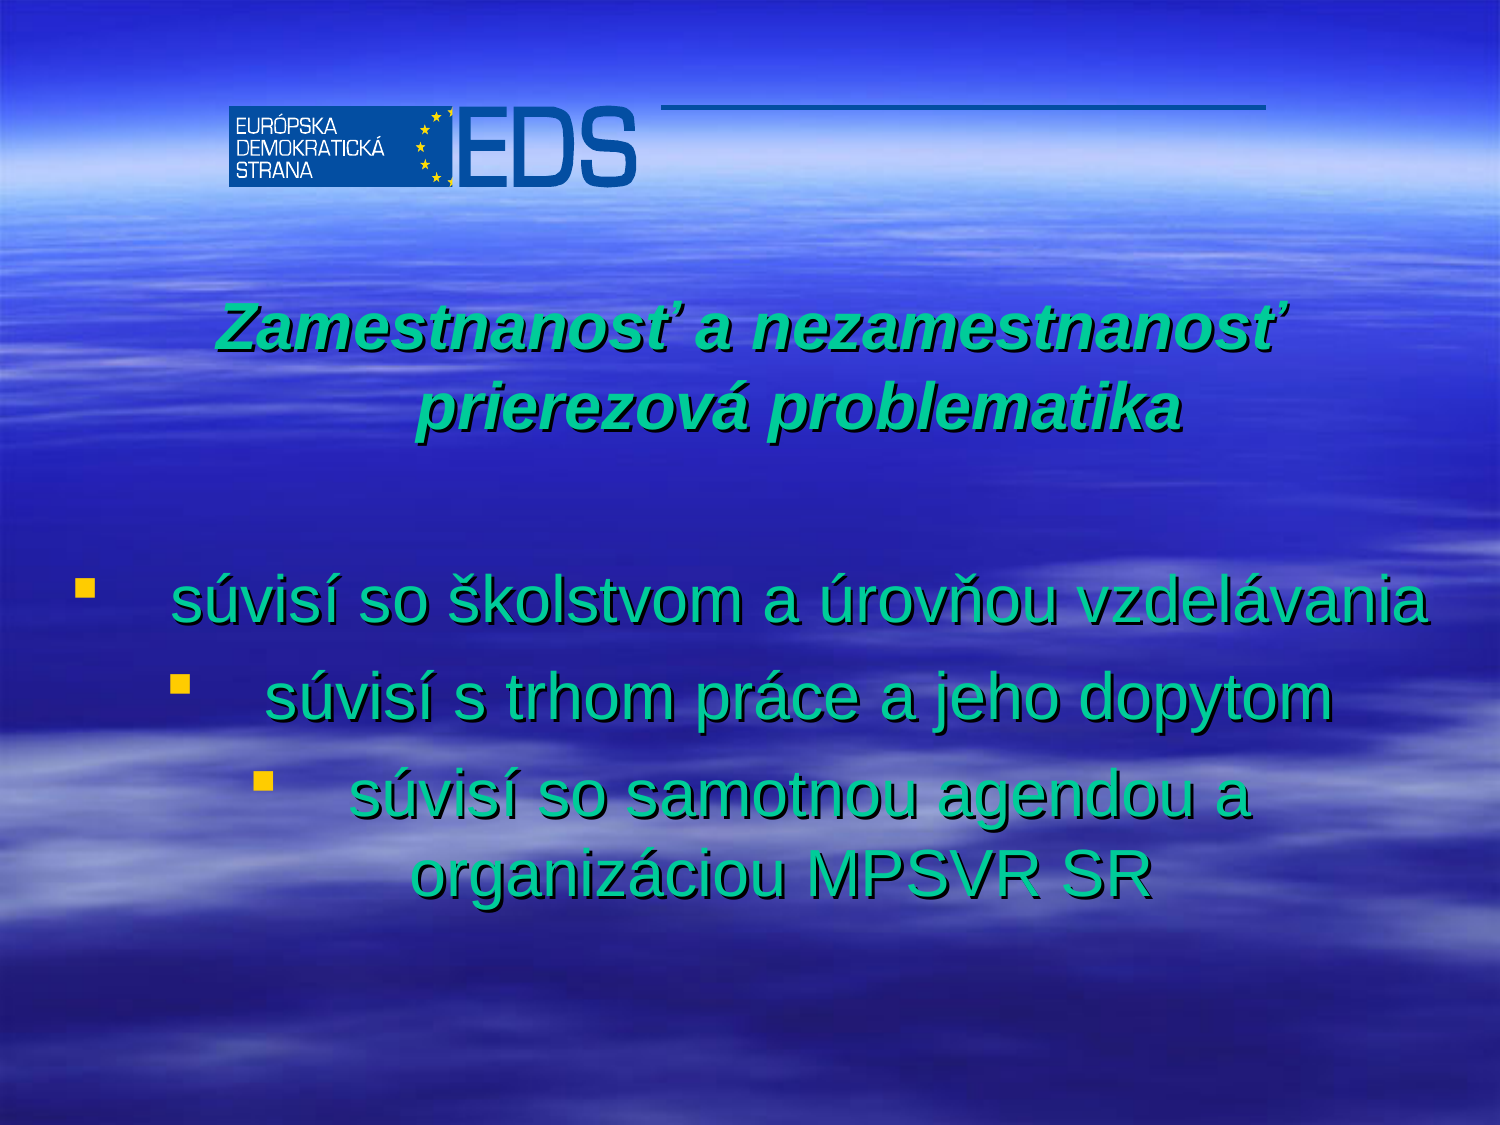

# Zamestnanosť a nezamestnanosť prierezová problematika
súvisí so školstvom a úrovňou vzdelávania
súvisí s trhom práce a jeho dopytom
súvisí so samotnou agendou a organizáciou MPSVR SR